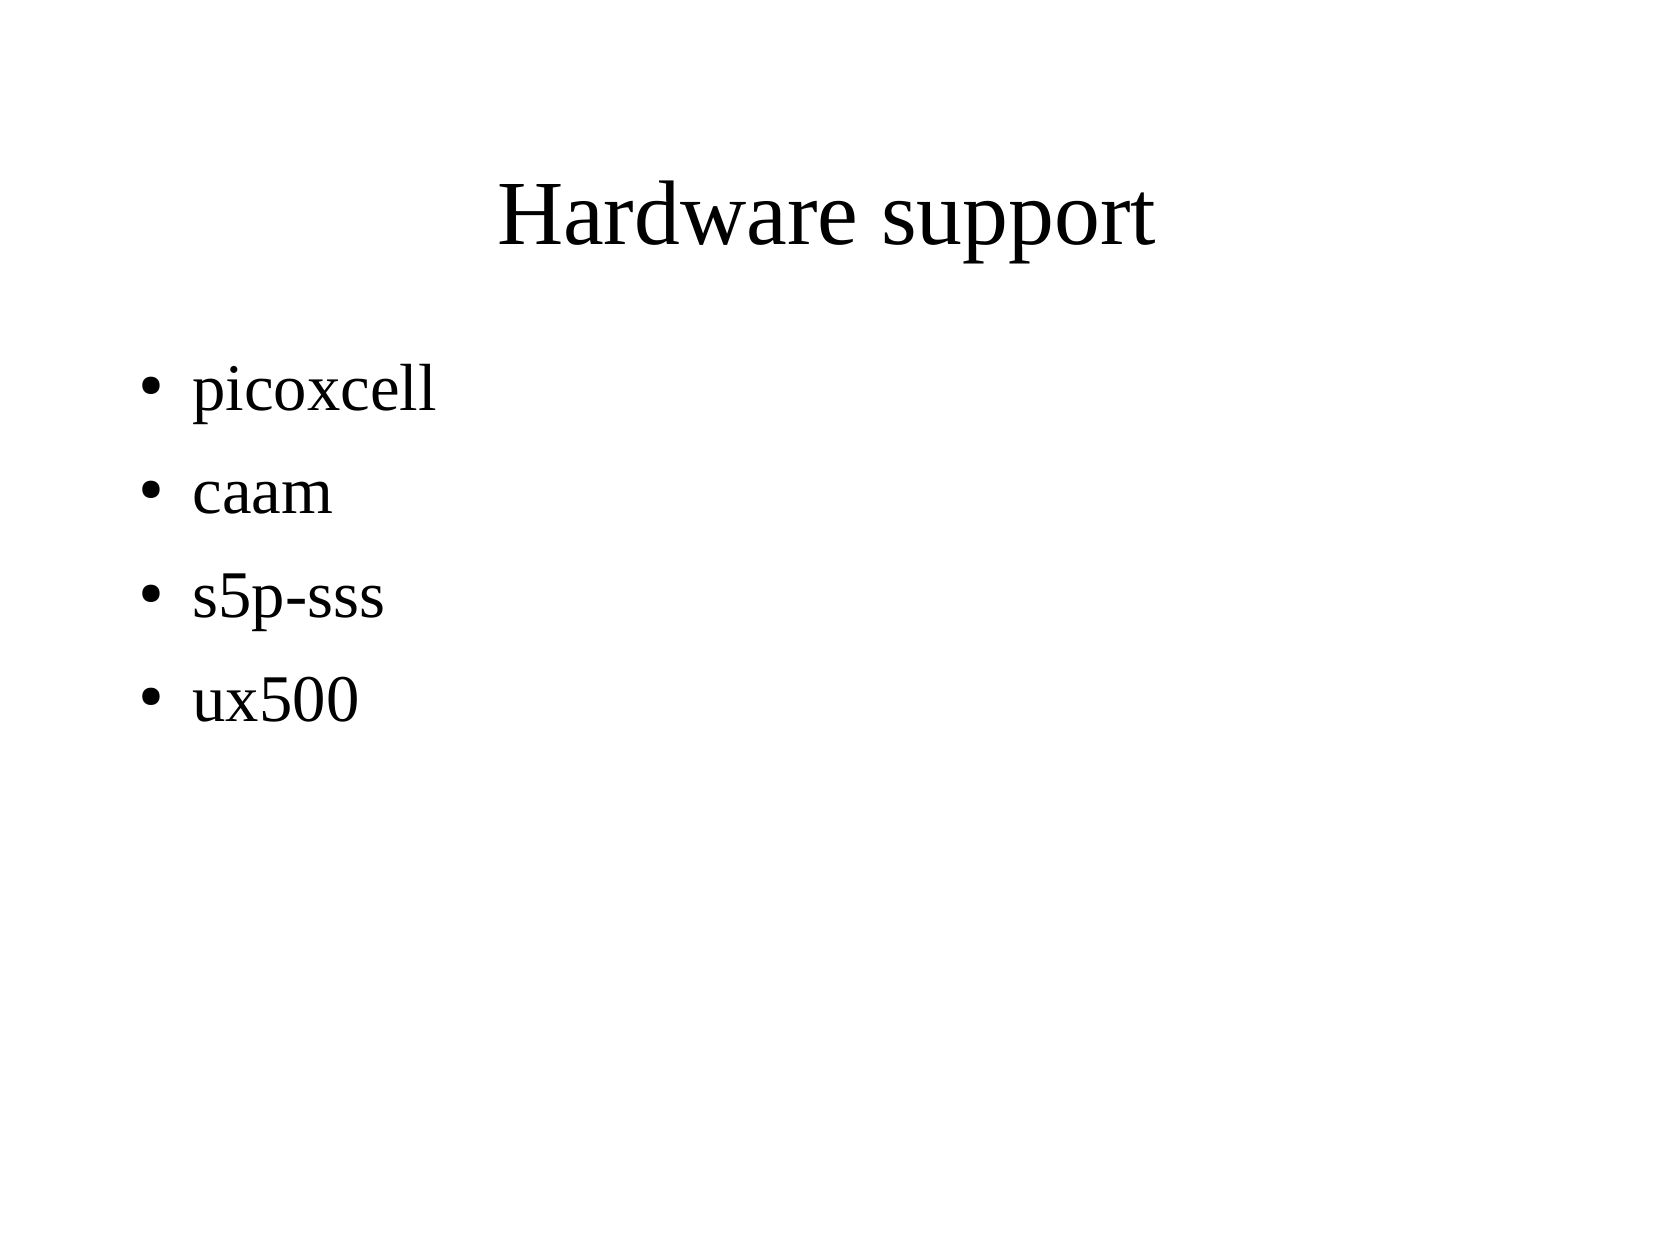

# Hardware support
picoxcell
caam
s5p-sss
ux500